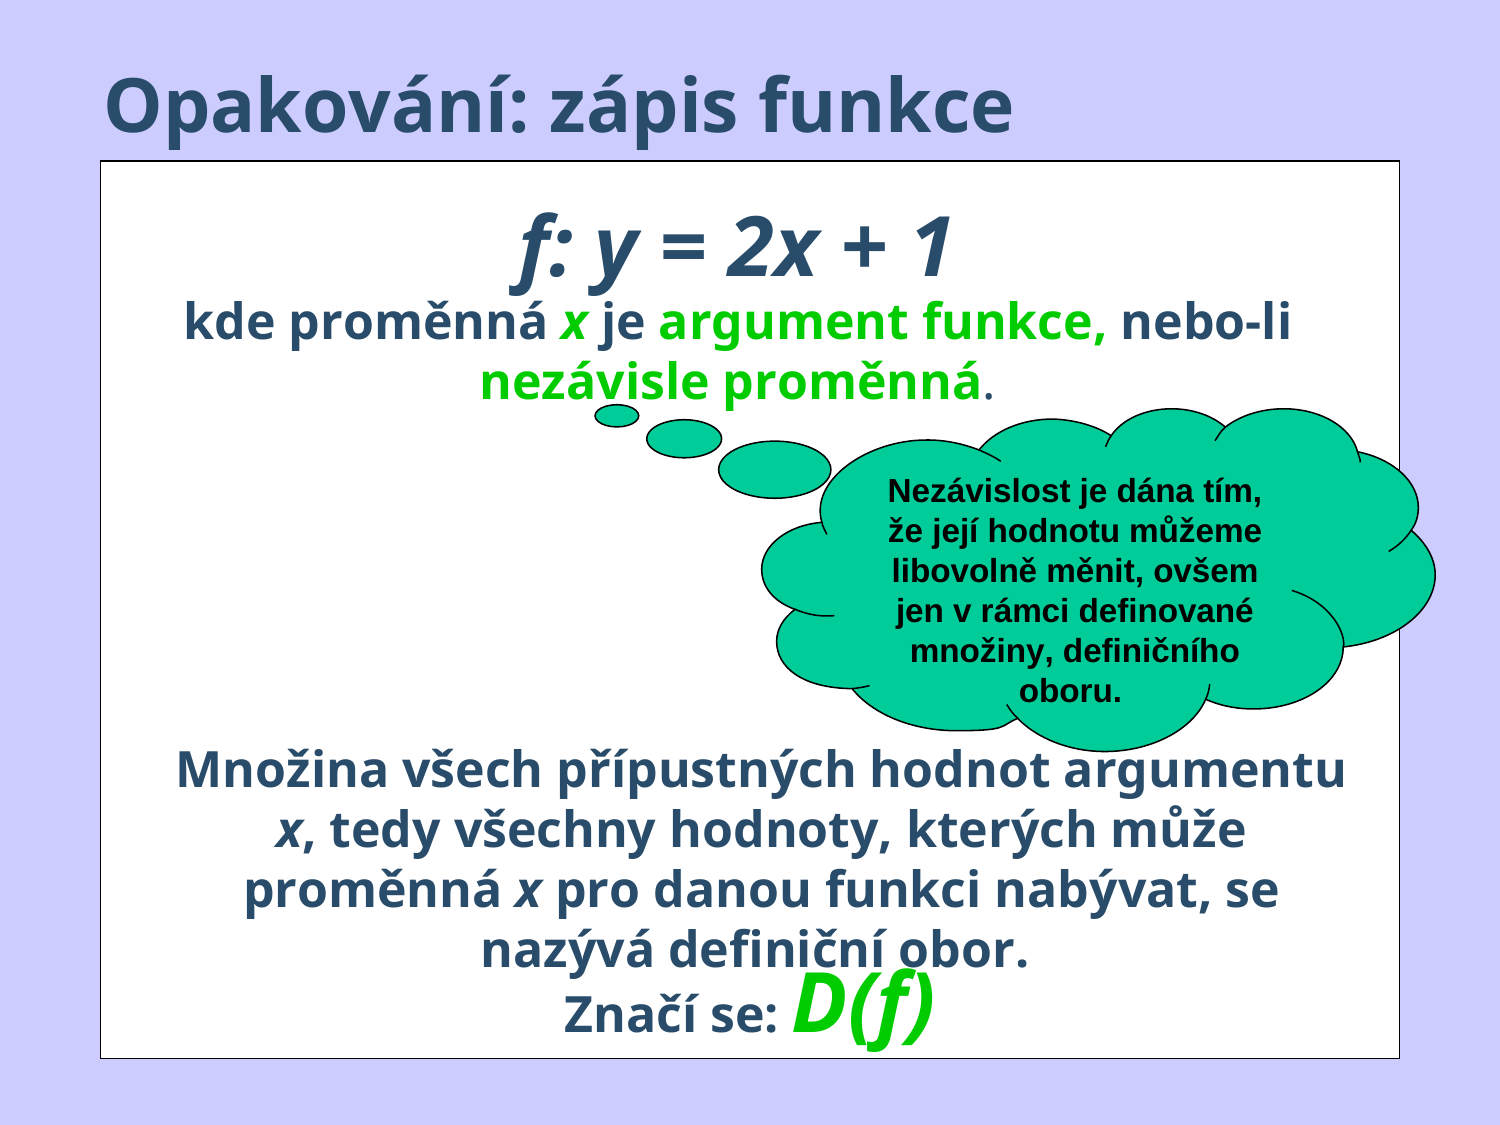

# Opakování: zápis funkce
f: y = 2x + 1
kde proměnná x je argument funkce, nebo-li nezávisle proměnná.
Nezávislost je dána tím, že její hodnotu můžeme libovolně měnit, ovšem jen v rámci definované množiny, definičního oboru.
Množina všech přípustných hodnot argumentu x, tedy všechny hodnoty, kterých může proměnná x pro danou funkci nabývat, se nazývá definiční obor.
Značí se: D(f)